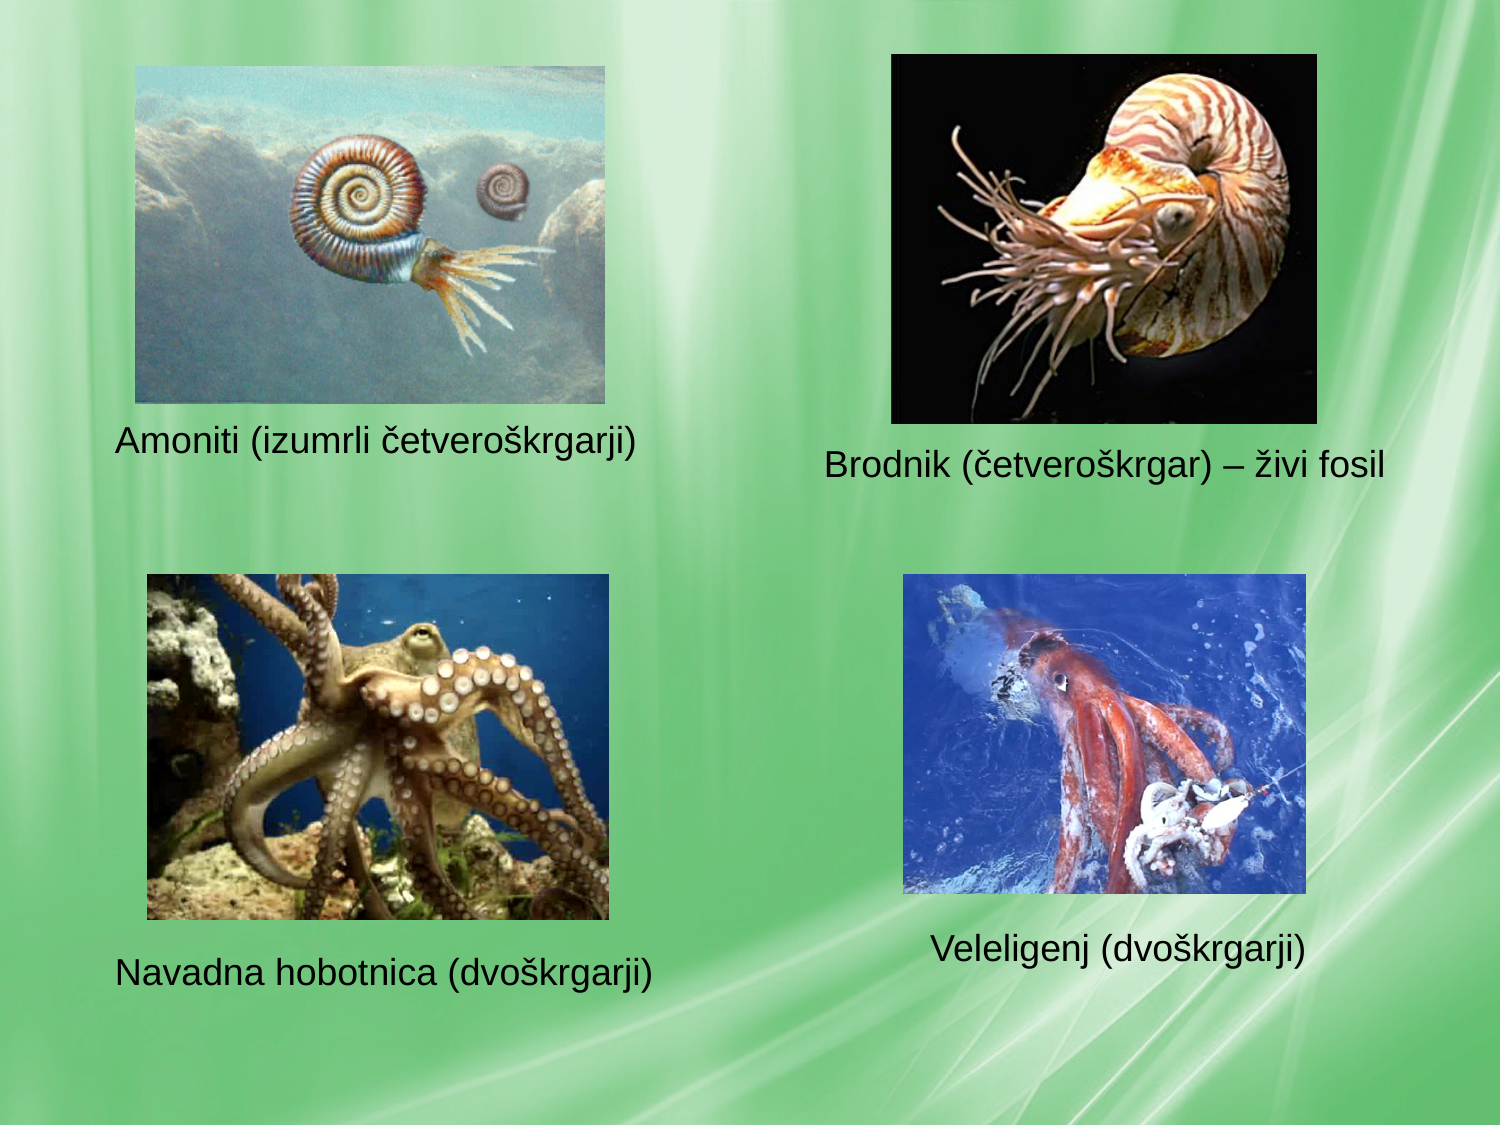

Amoniti (izumrli četveroškrgarji)
Brodnik (četveroškrgar) – živi fosil
Veleligenj (dvoškrgarji)
Navadna hobotnica (dvoškrgarji)